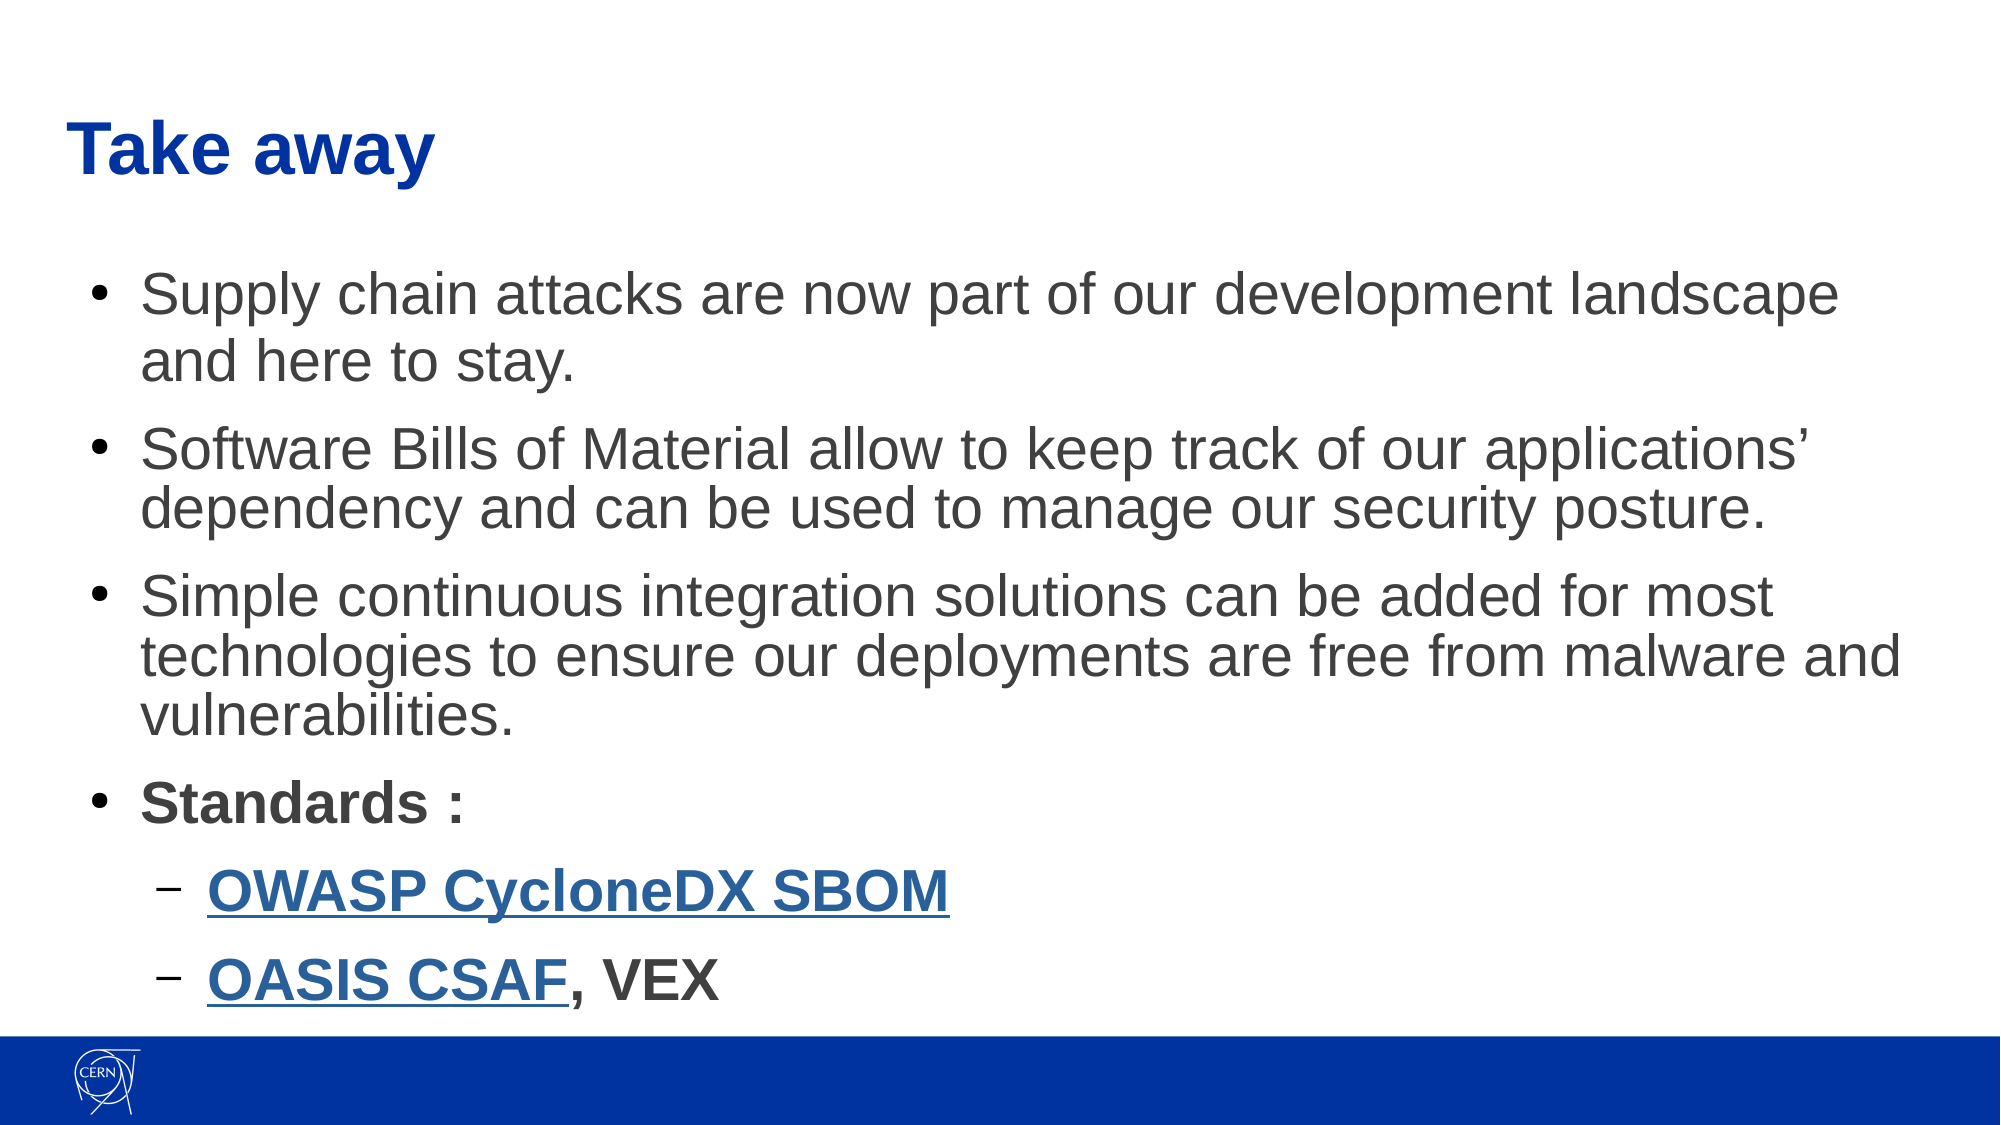

# Take away
Supply chain attacks are now part of our development landscape and here to stay.
Software Bills of Material allow to keep track of our applications’ dependency and can be used to manage our security posture.
Simple continuous integration solutions can be added for most technologies to ensure our deployments are free from malware and vulnerabilities.
Standards :
OWASP CycloneDX SBOM
OASIS CSAF, VEX